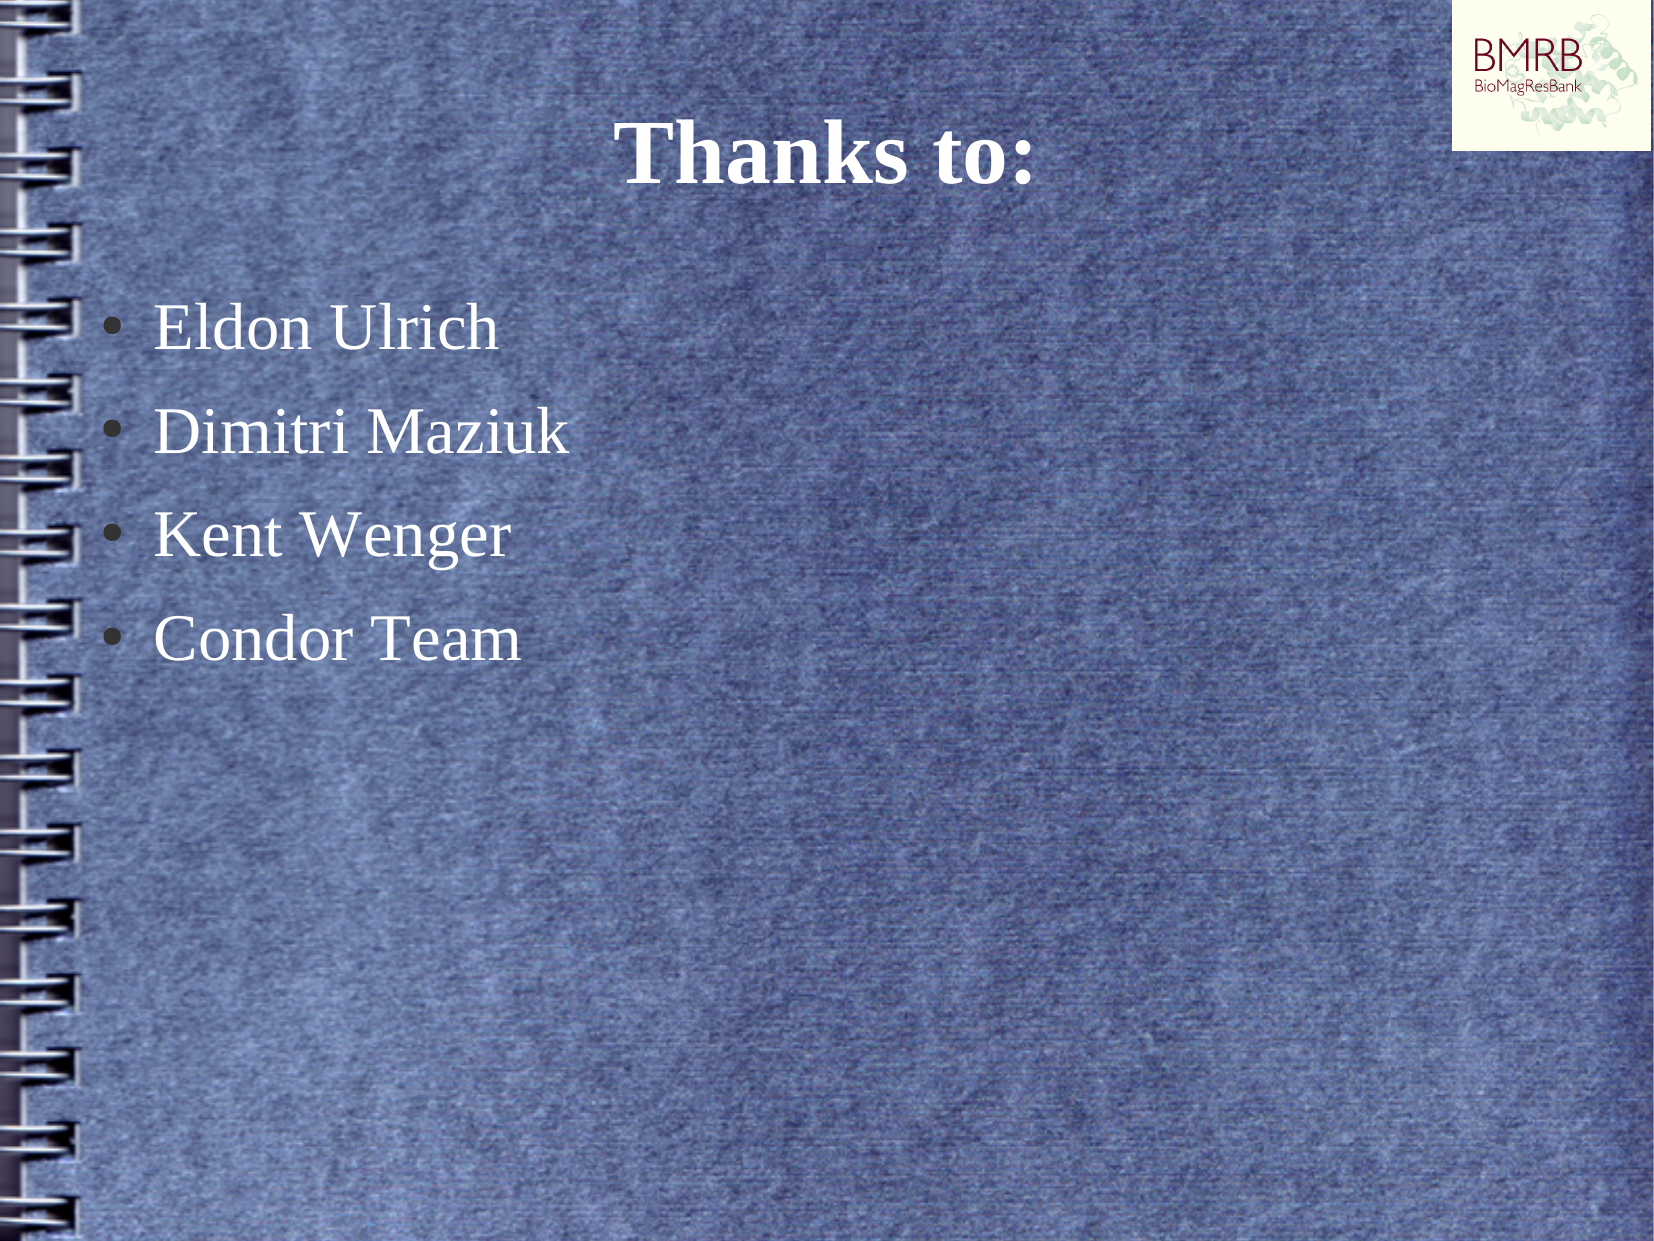

# Thanks to:
Eldon Ulrich
Dimitri Maziuk
Kent Wenger
Condor Team